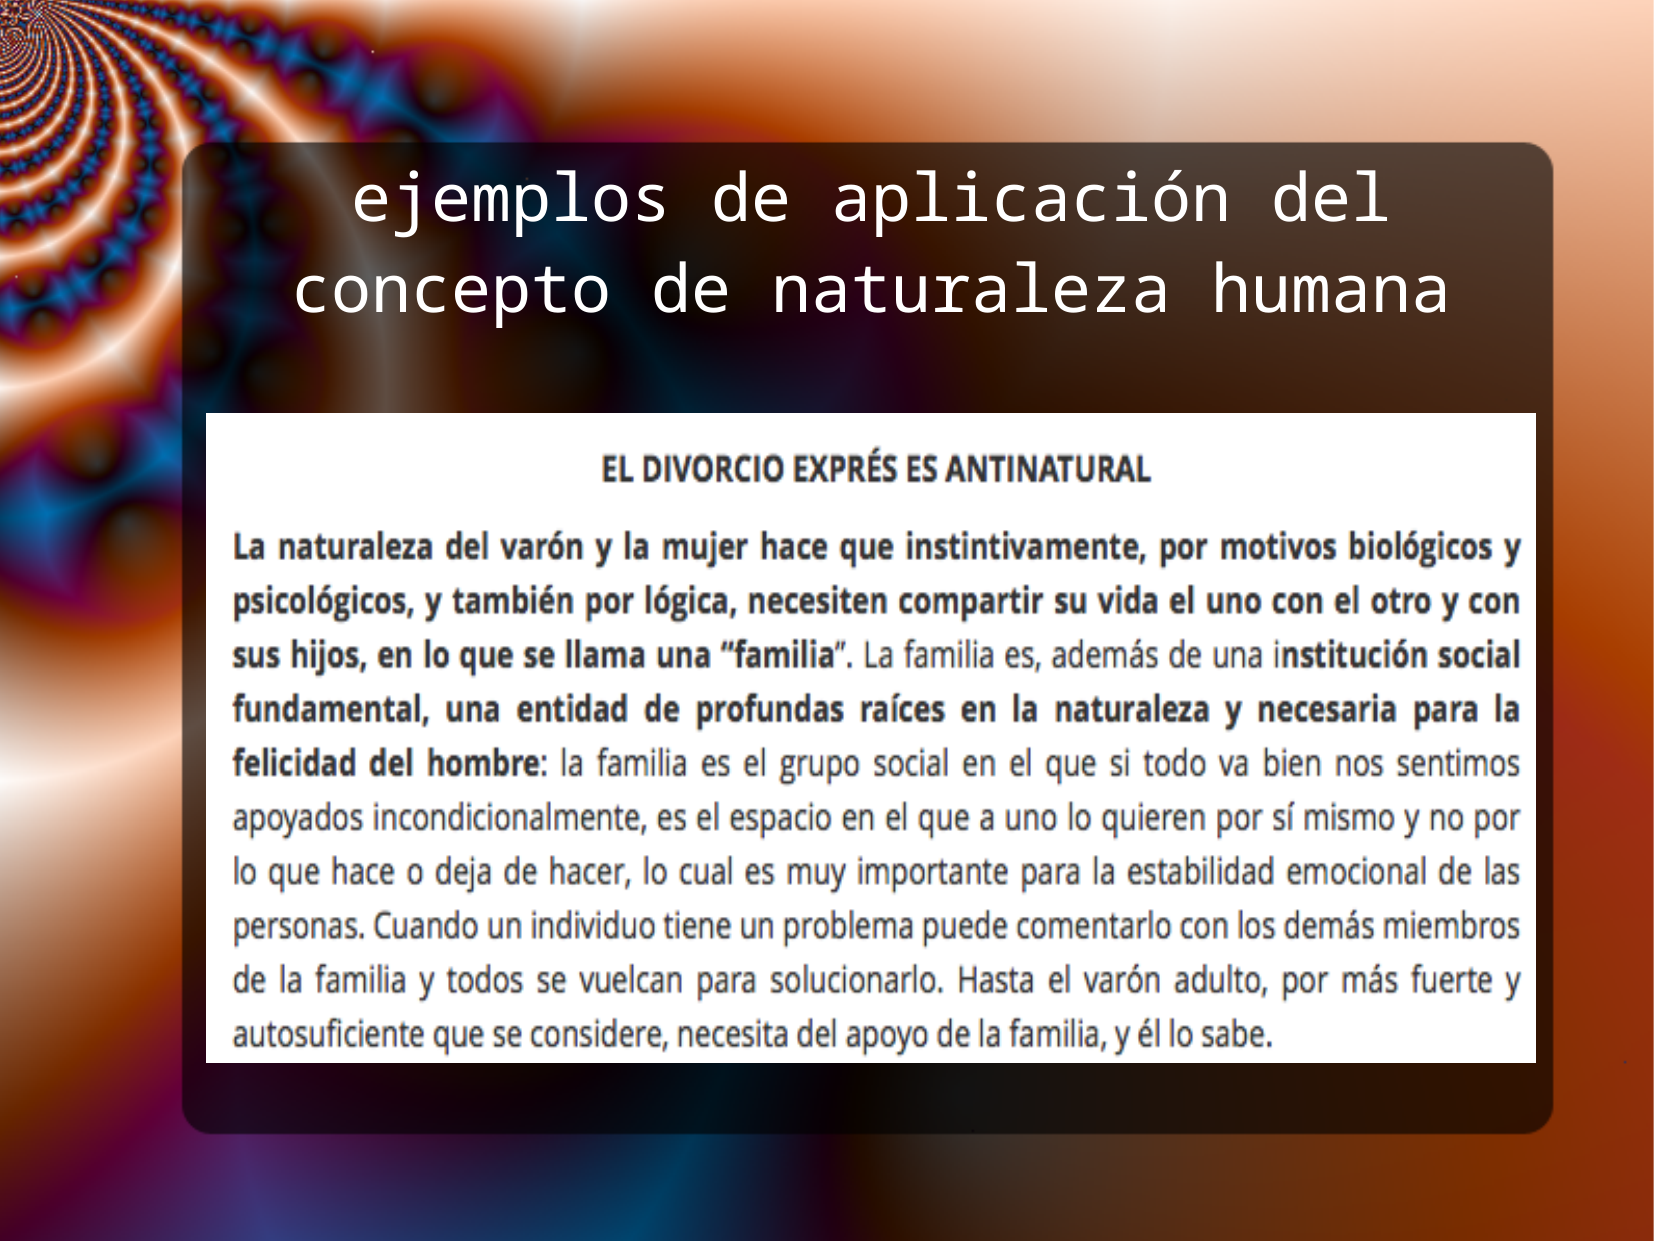

# ejemplos de aplicación del concepto de naturaleza humana